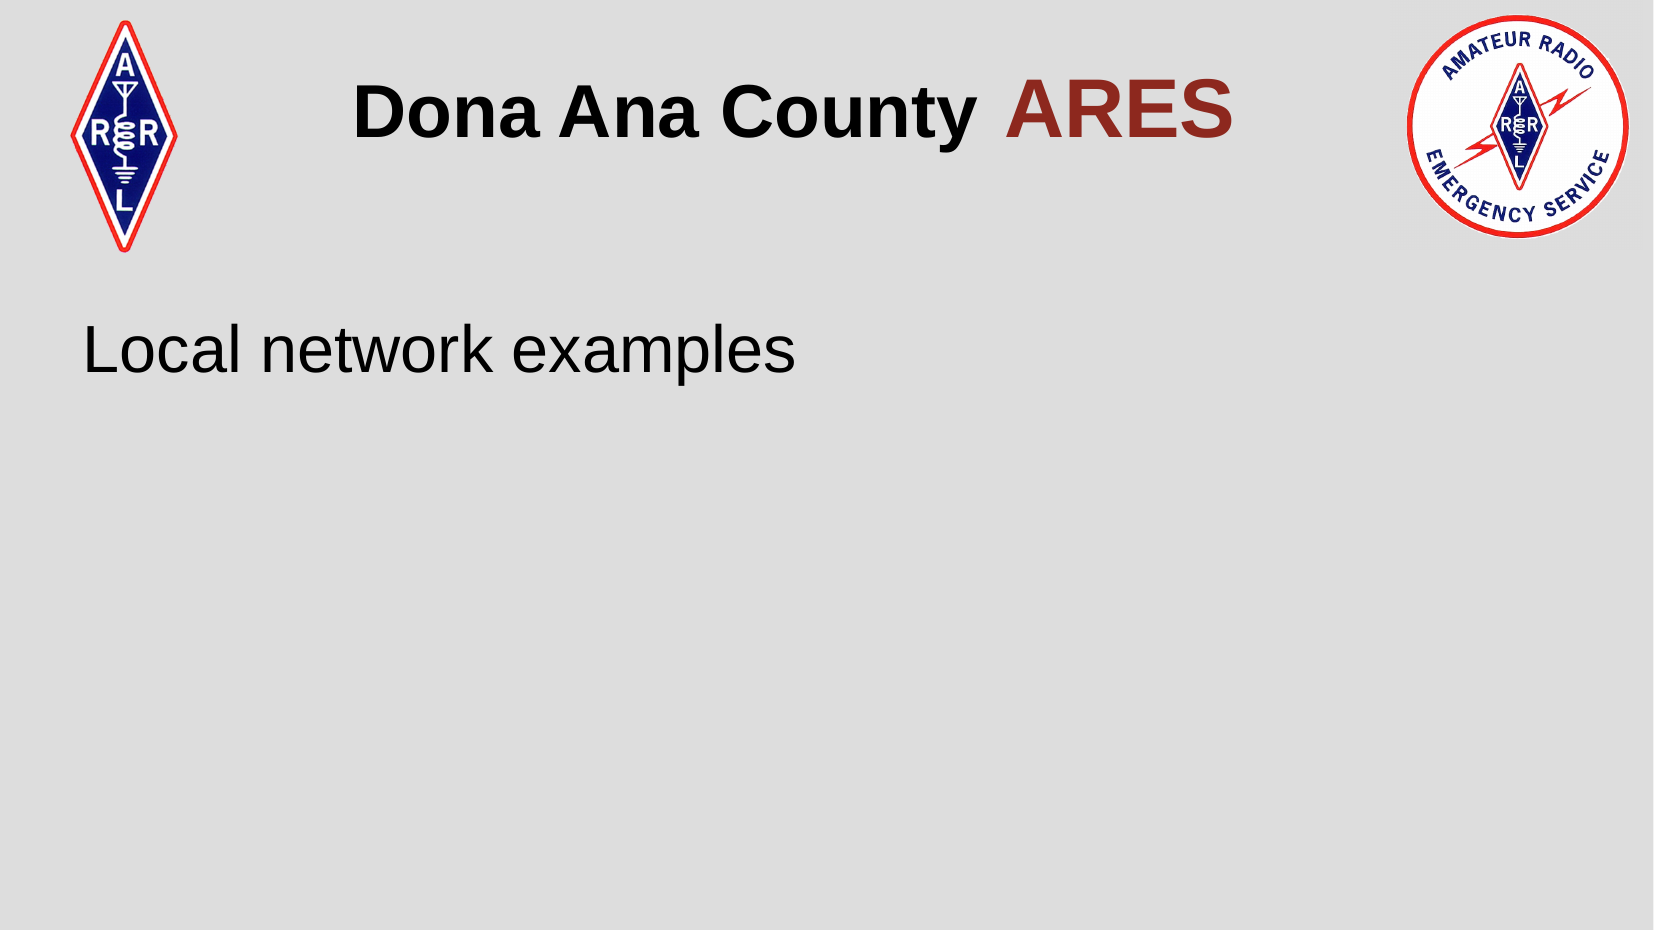

# Dona Ana County ARES
Local network examples